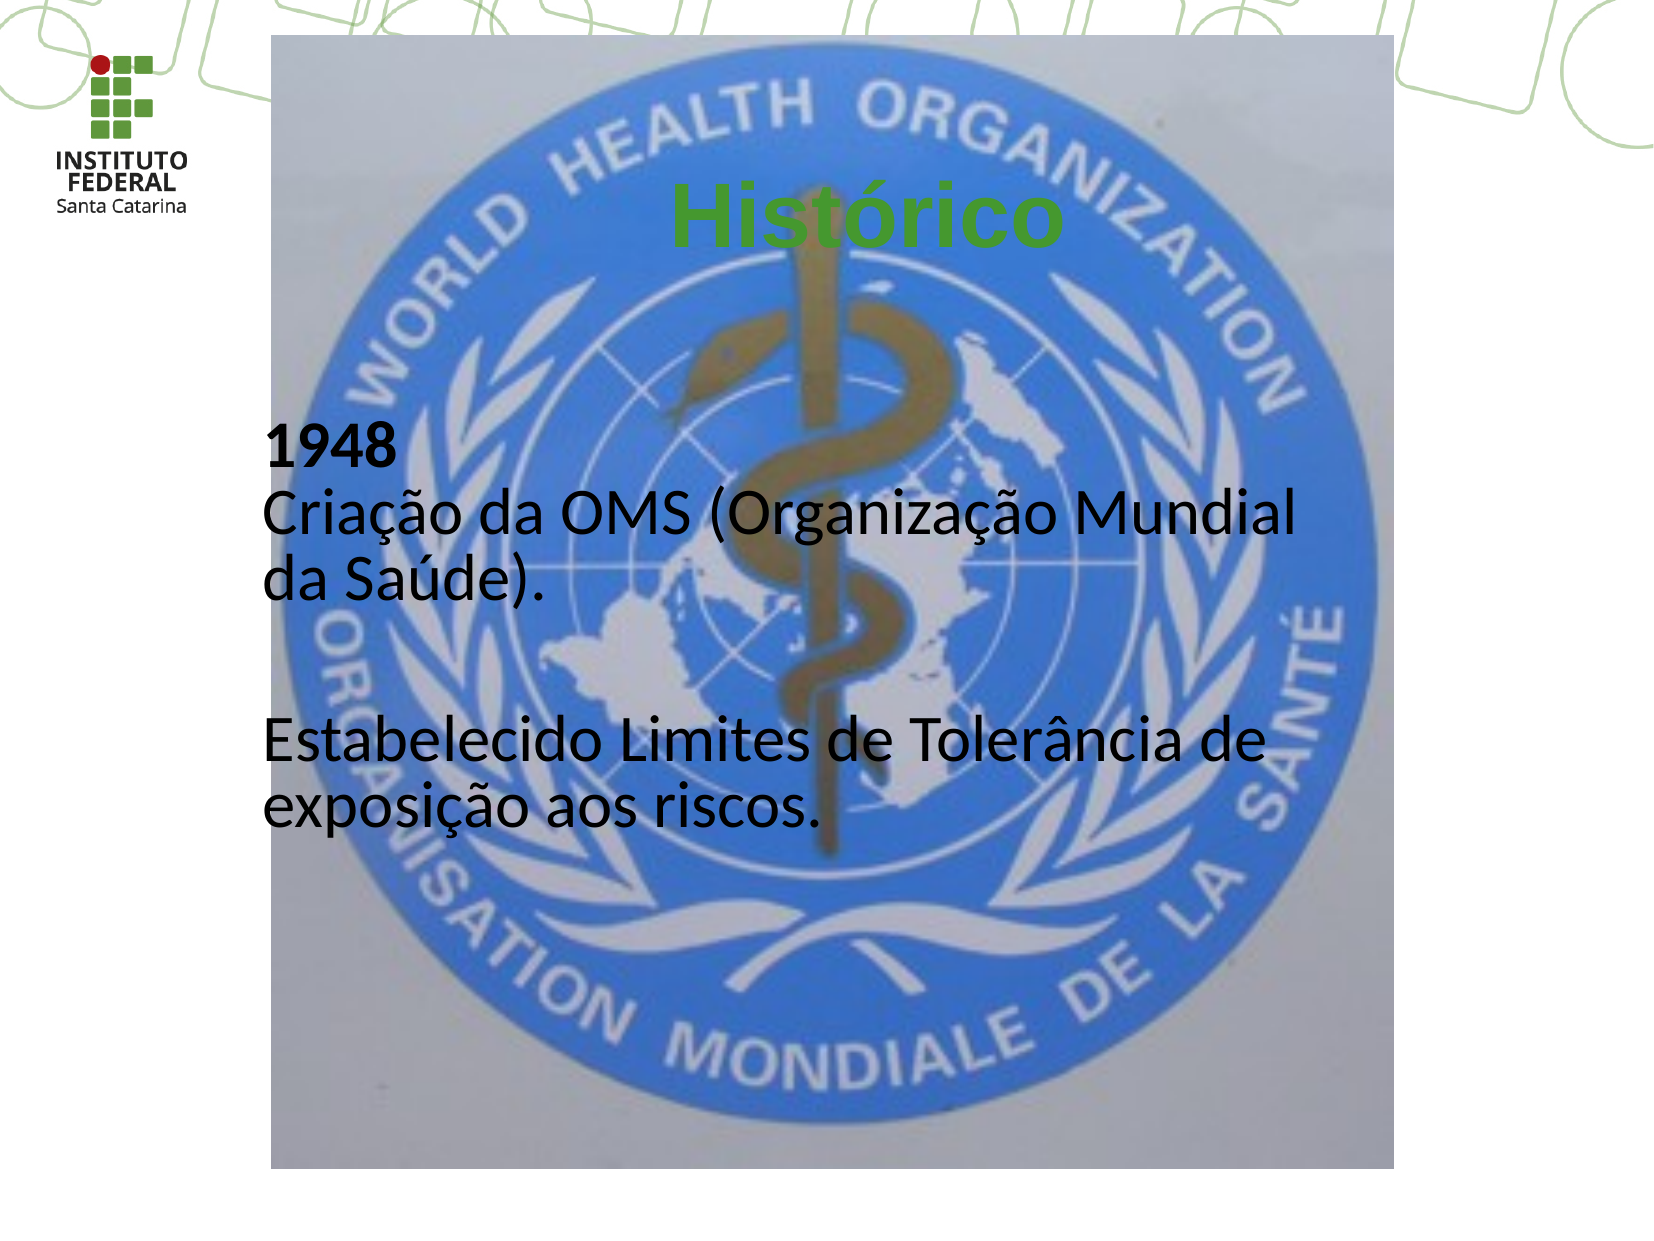

# Histórico
1948
Criação da OMS (Organização Mundial da Saúde).
Estabelecido Limites de Tolerância de exposição aos riscos.